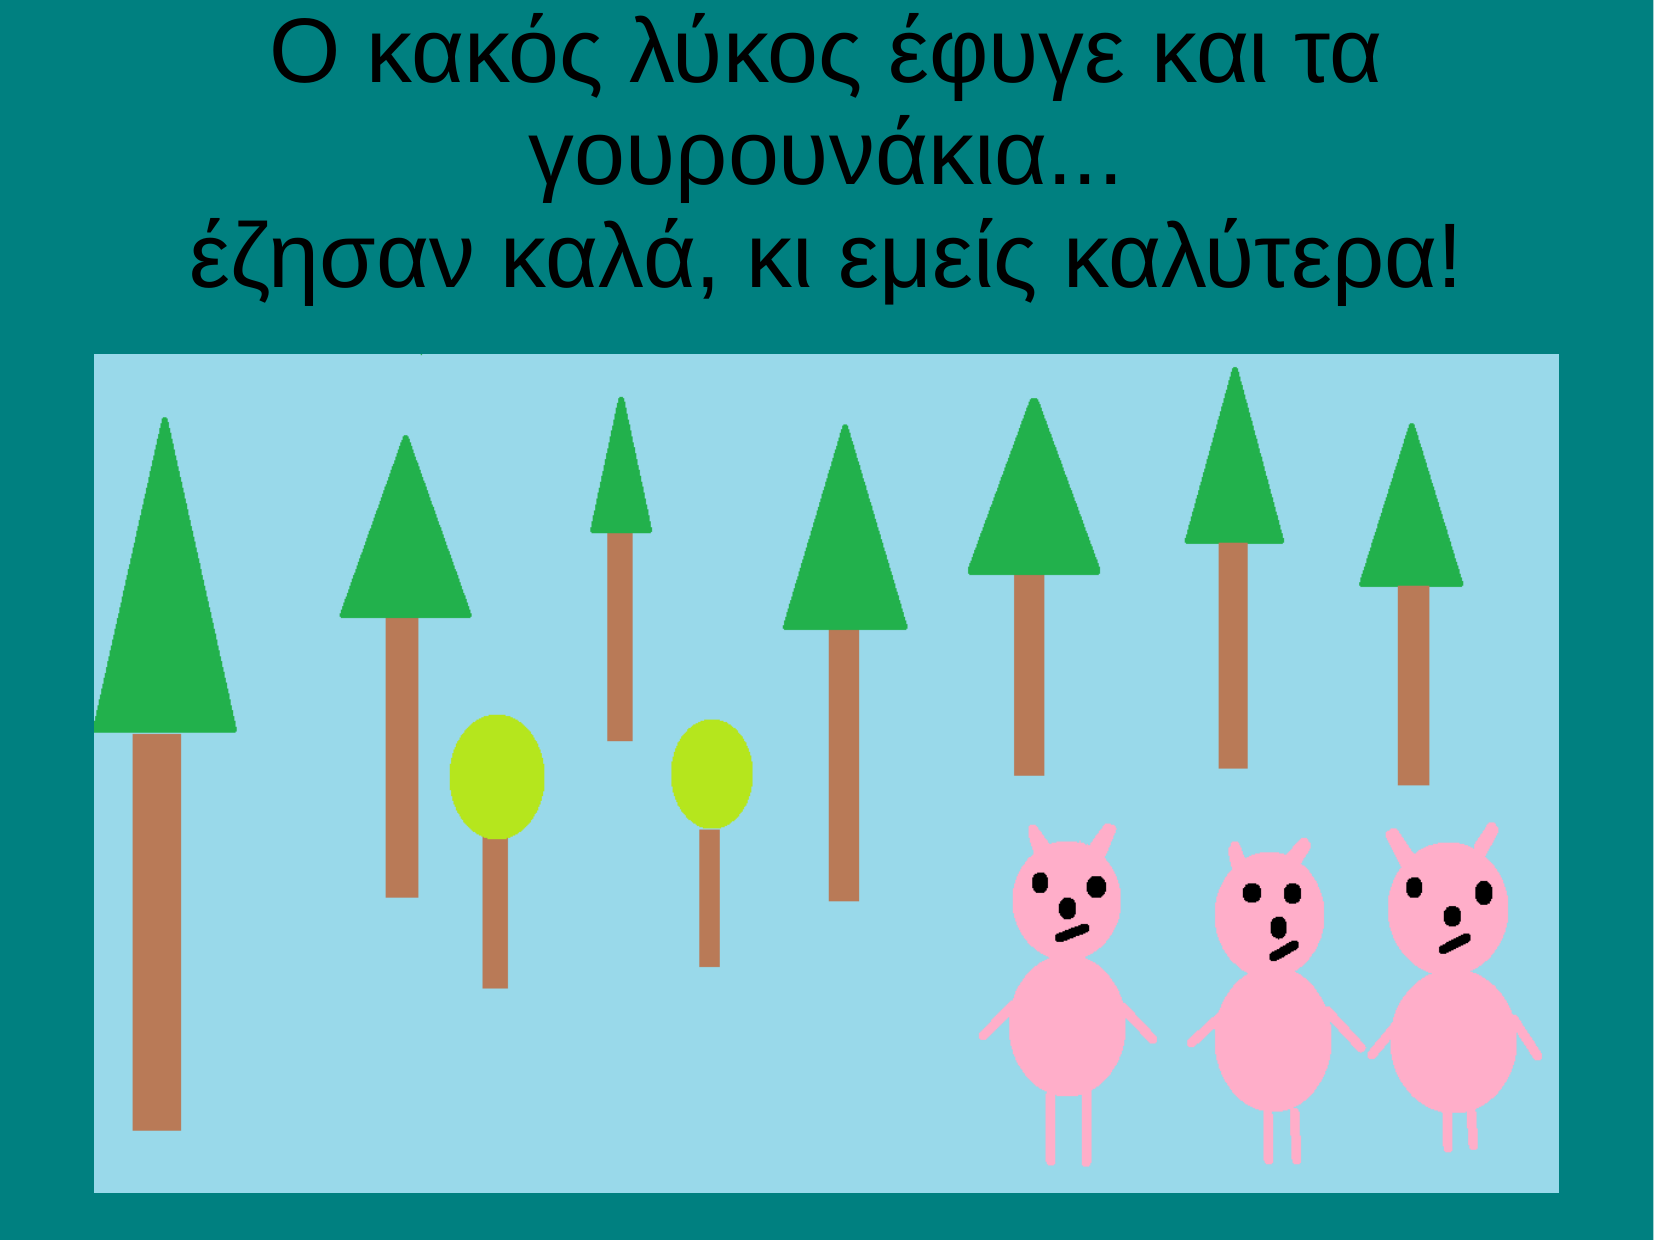

# Ο κακός λύκος έφυγε και τα γουρουνάκια... έζησαν καλά, κι εμείς καλύτερα!